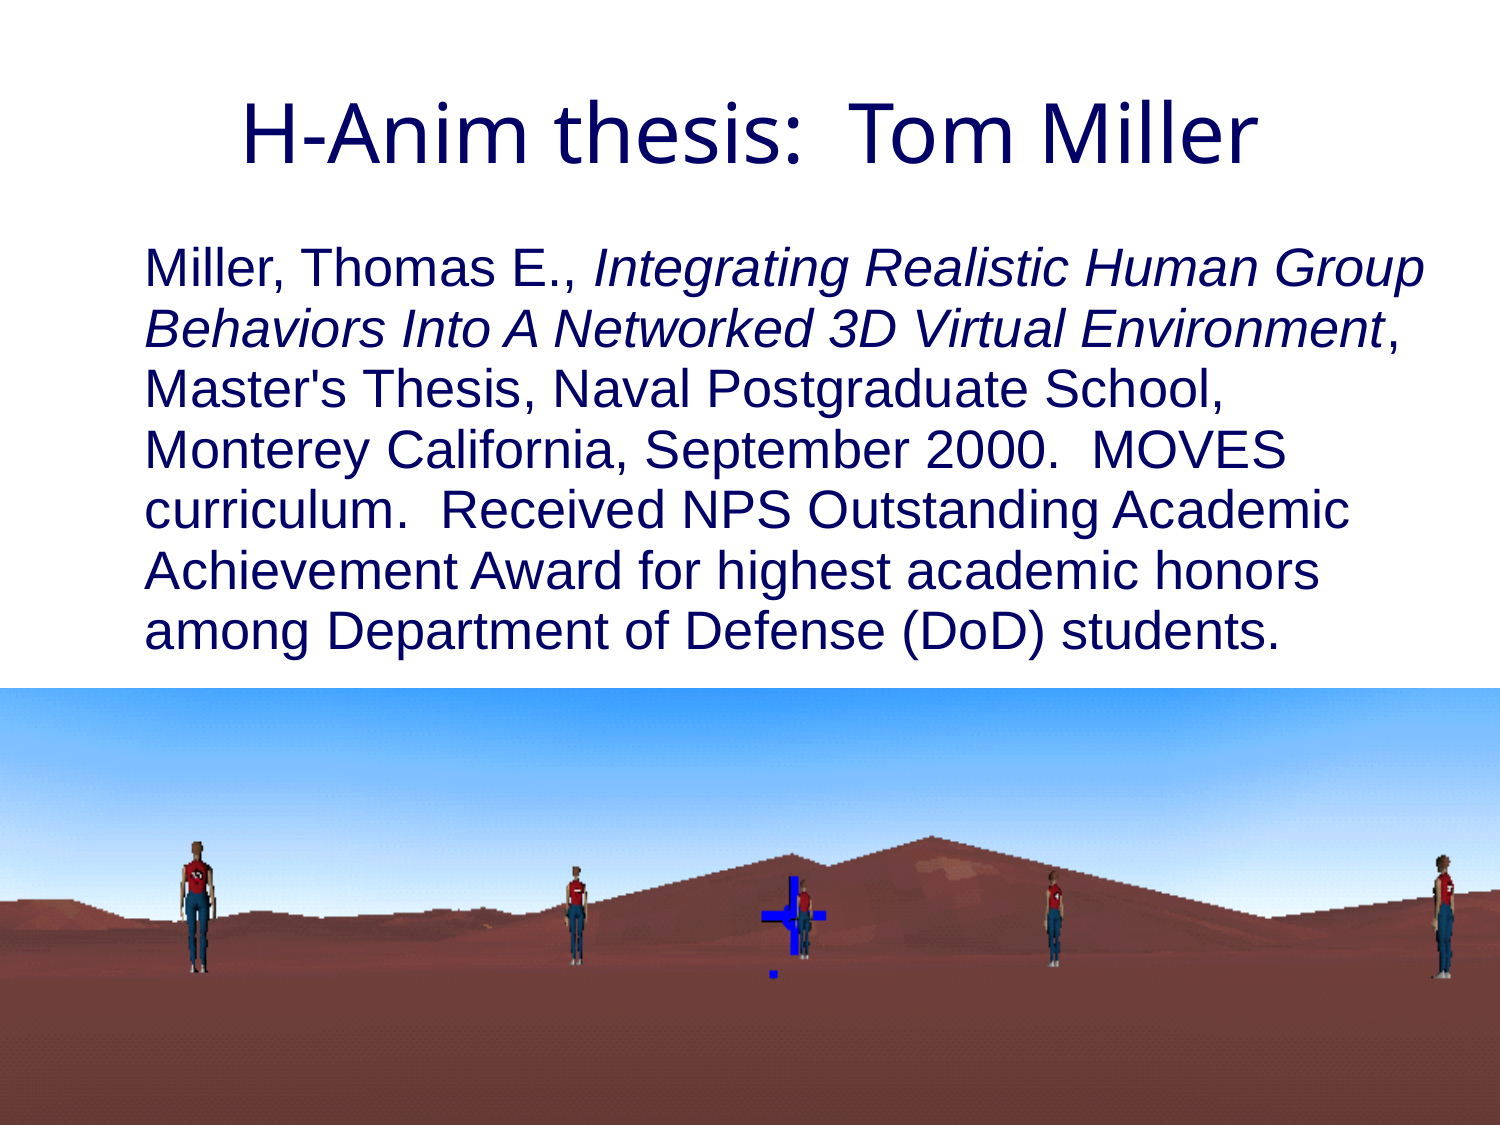

# H-Anim thesis: Tom Miller
Miller, Thomas E., Integrating Realistic Human Group Behaviors Into A Networked 3D Virtual Environment, Master's Thesis, Naval Postgraduate School, Monterey California, September 2000. MOVES curriculum. Received NPS Outstanding Academic Achievement Award for highest academic honors among Department of Defense (DoD) students.